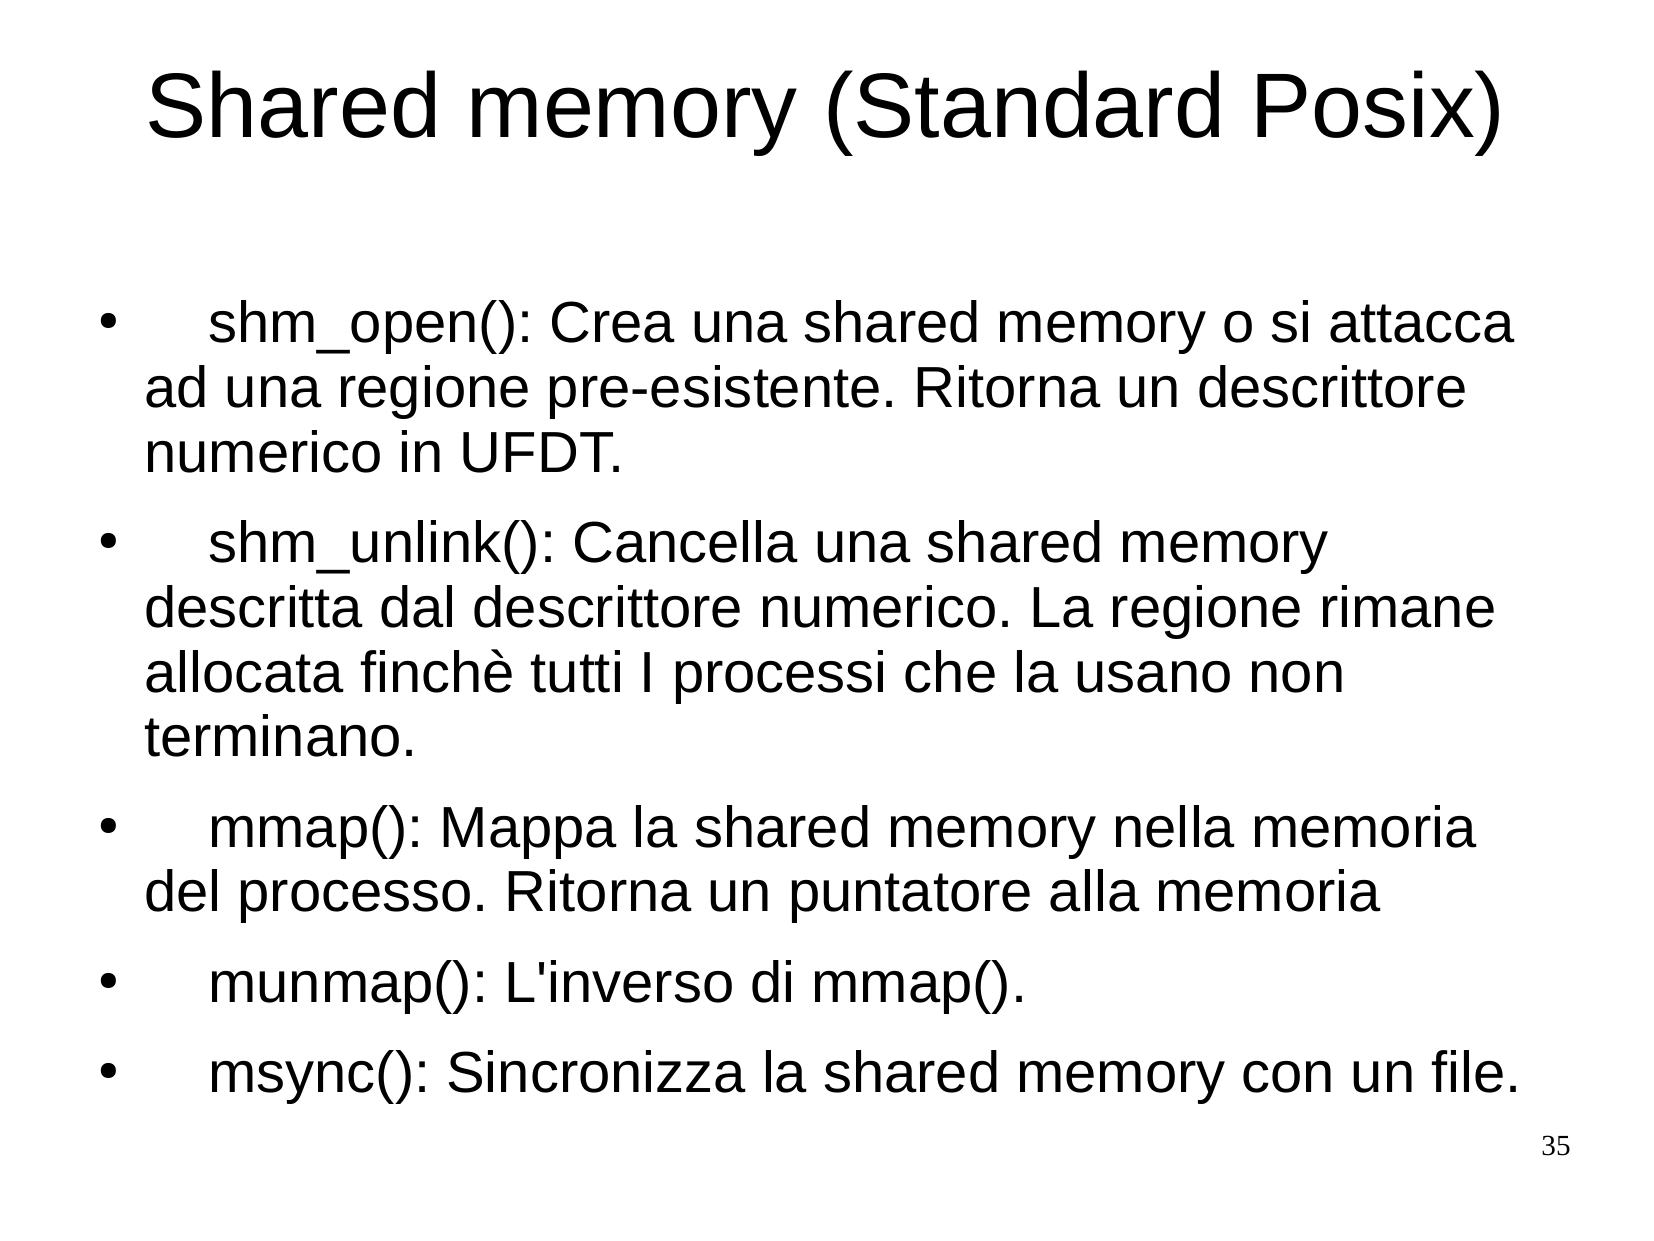

# Shared memory (Standard Posix)
 shm_open(): Crea una shared memory o si attacca ad una regione pre-esistente. Ritorna un descrittore numerico in UFDT.
 shm_unlink(): Cancella una shared memory descritta dal descrittore numerico. La regione rimane allocata finchè tutti I processi che la usano non terminano.
 mmap(): Mappa la shared memory nella memoria del processo. Ritorna un puntatore alla memoria
 munmap(): L'inverso di mmap().
 msync(): Sincronizza la shared memory con un file.
35